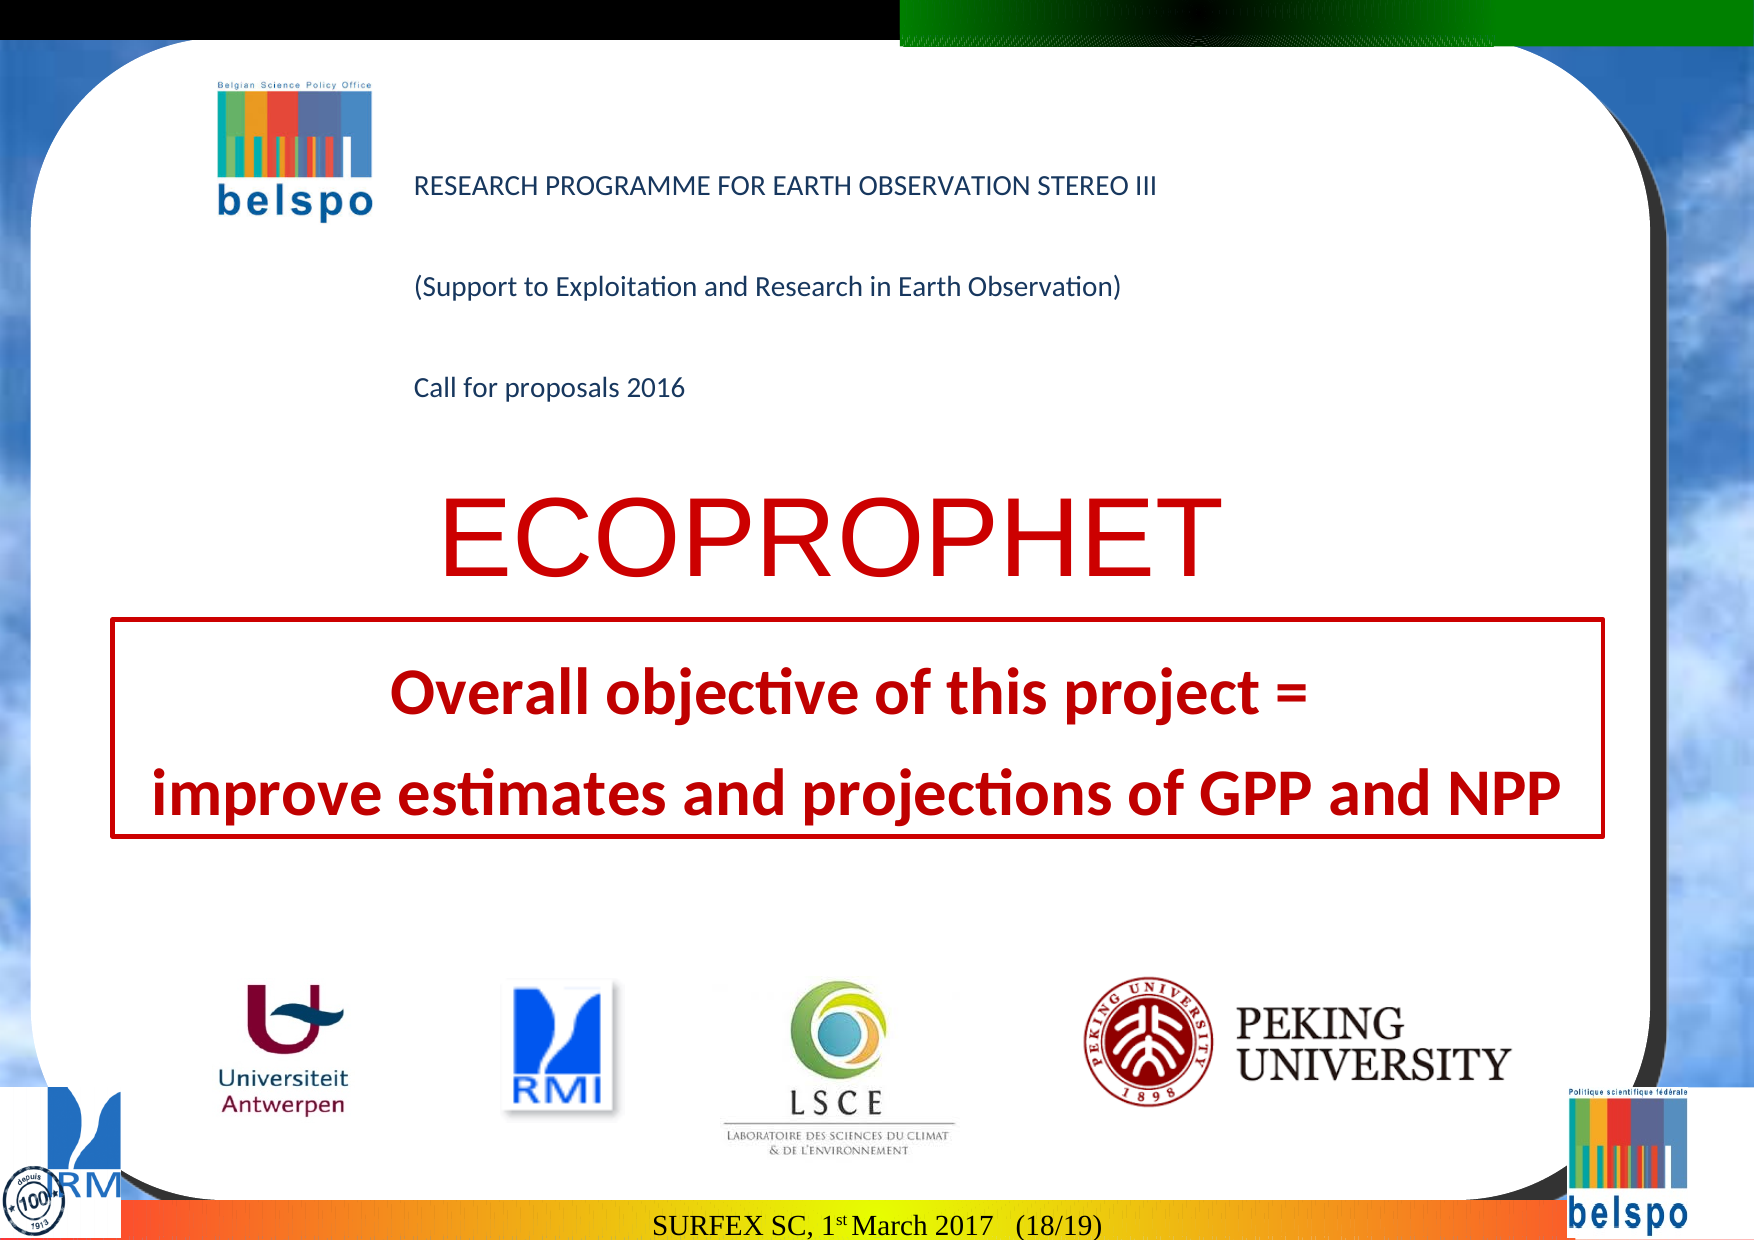

RESEARCH PROGRAMME FOR EARTH OBSERVATION STEREO III
(Support to Exploitation and Research in Earth Observation)
Call for proposals 2016
# ECOPROPHET
Overall objective of this project =
improve estimates and projections of GPP and NPP
SURFEX SC, 1st March 2017 (18/19)